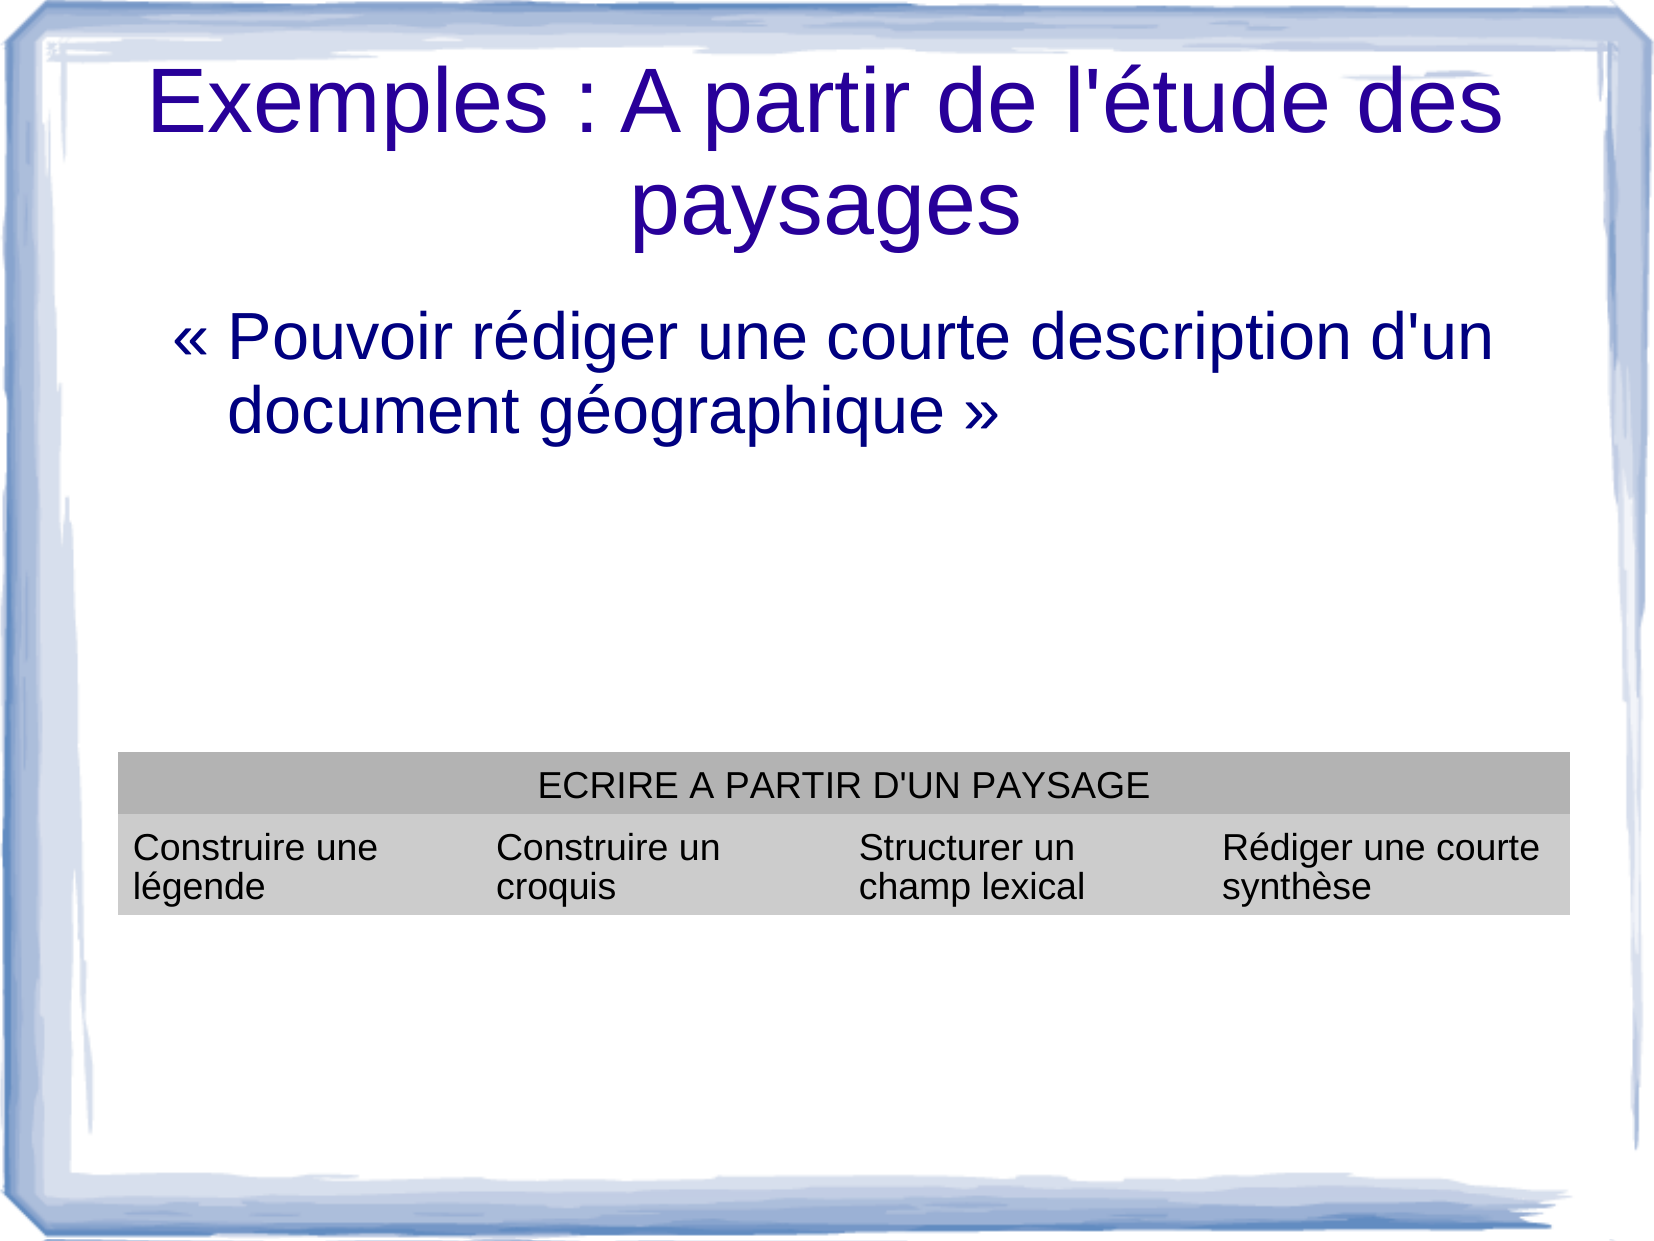

# Exemples : A partir de l'étude des paysages
« Pouvoir rédiger une courte description d'un document géographique »
| ECRIRE A PARTIR D'UN PAYSAGE | | | |
| --- | --- | --- | --- |
| Construire une légende | Construire un croquis | Structurer un champ lexical | Rédiger une courte synthèse |